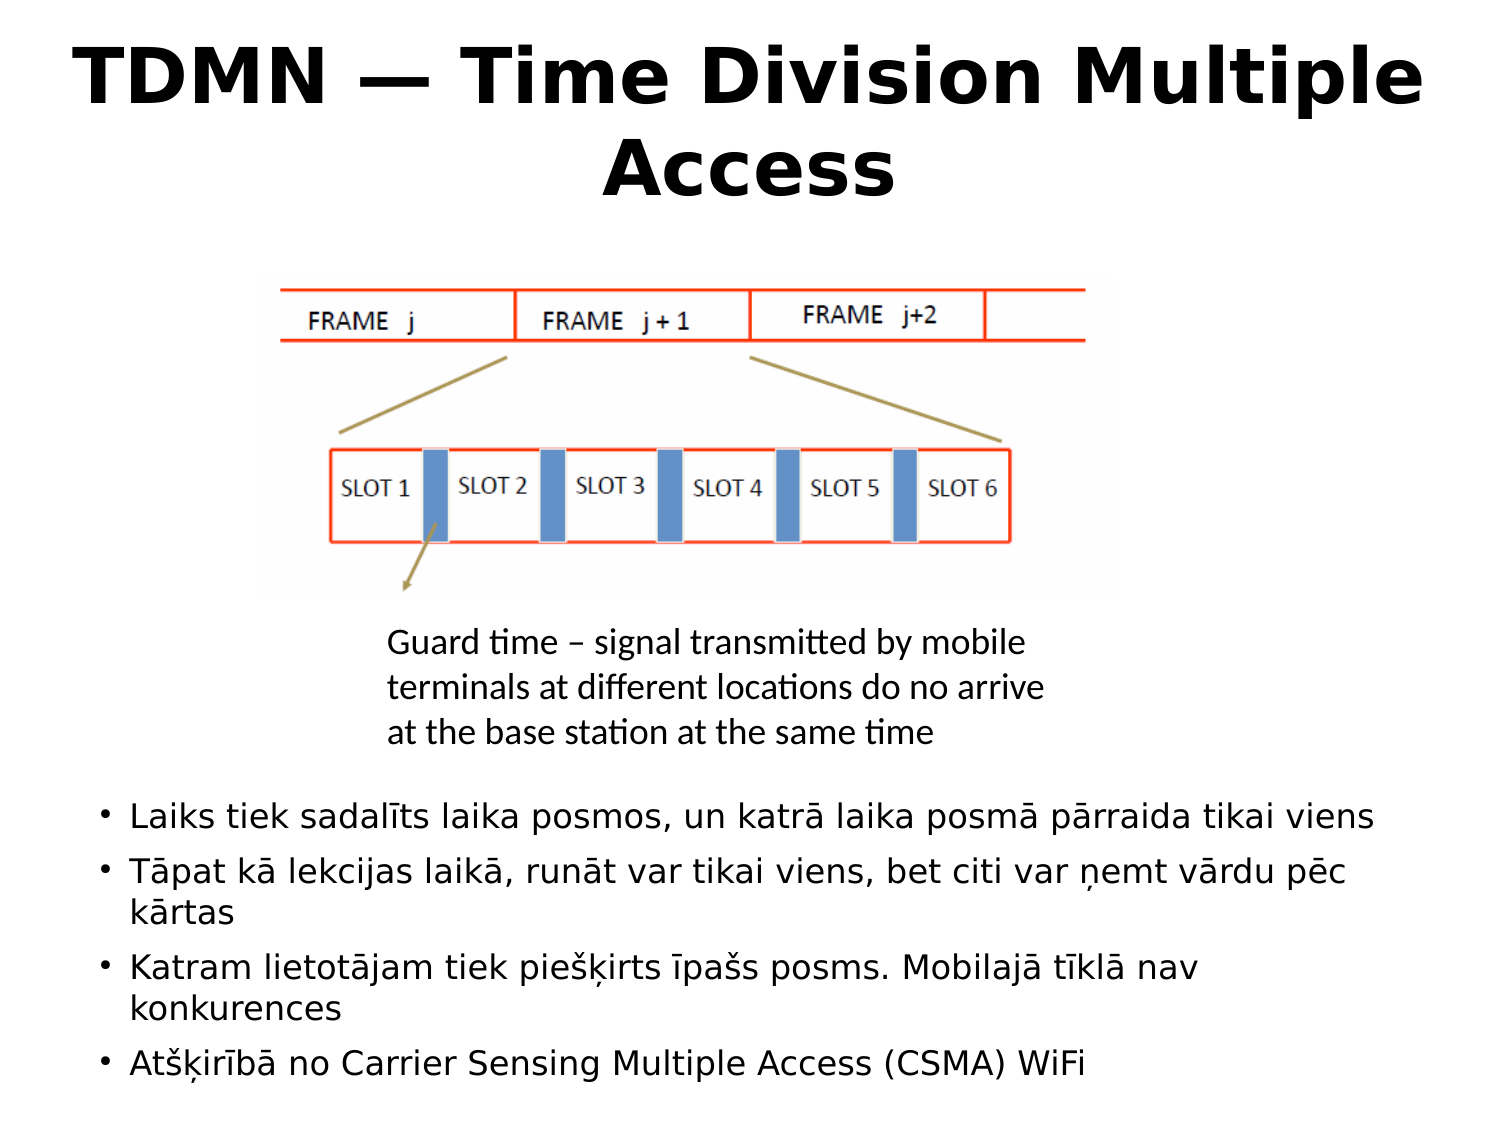

# TDMN — Time Division Multiple Access
Guard time – signal transmitted by mobile terminals at different locations do no arrive at the base station at the same time
Laiks tiek sadalīts laika posmos, un katrā laika posmā pārraida tikai viens
Tāpat kā lekcijas laikā, runāt var tikai viens, bet citi var ņemt vārdu pēc kārtas
Katram lietotājam tiek piešķirts īpašs posms. Mobilajā tīklā nav konkurences
Atšķirībā no Carrier Sensing Multiple Access (CSMA) WiFi